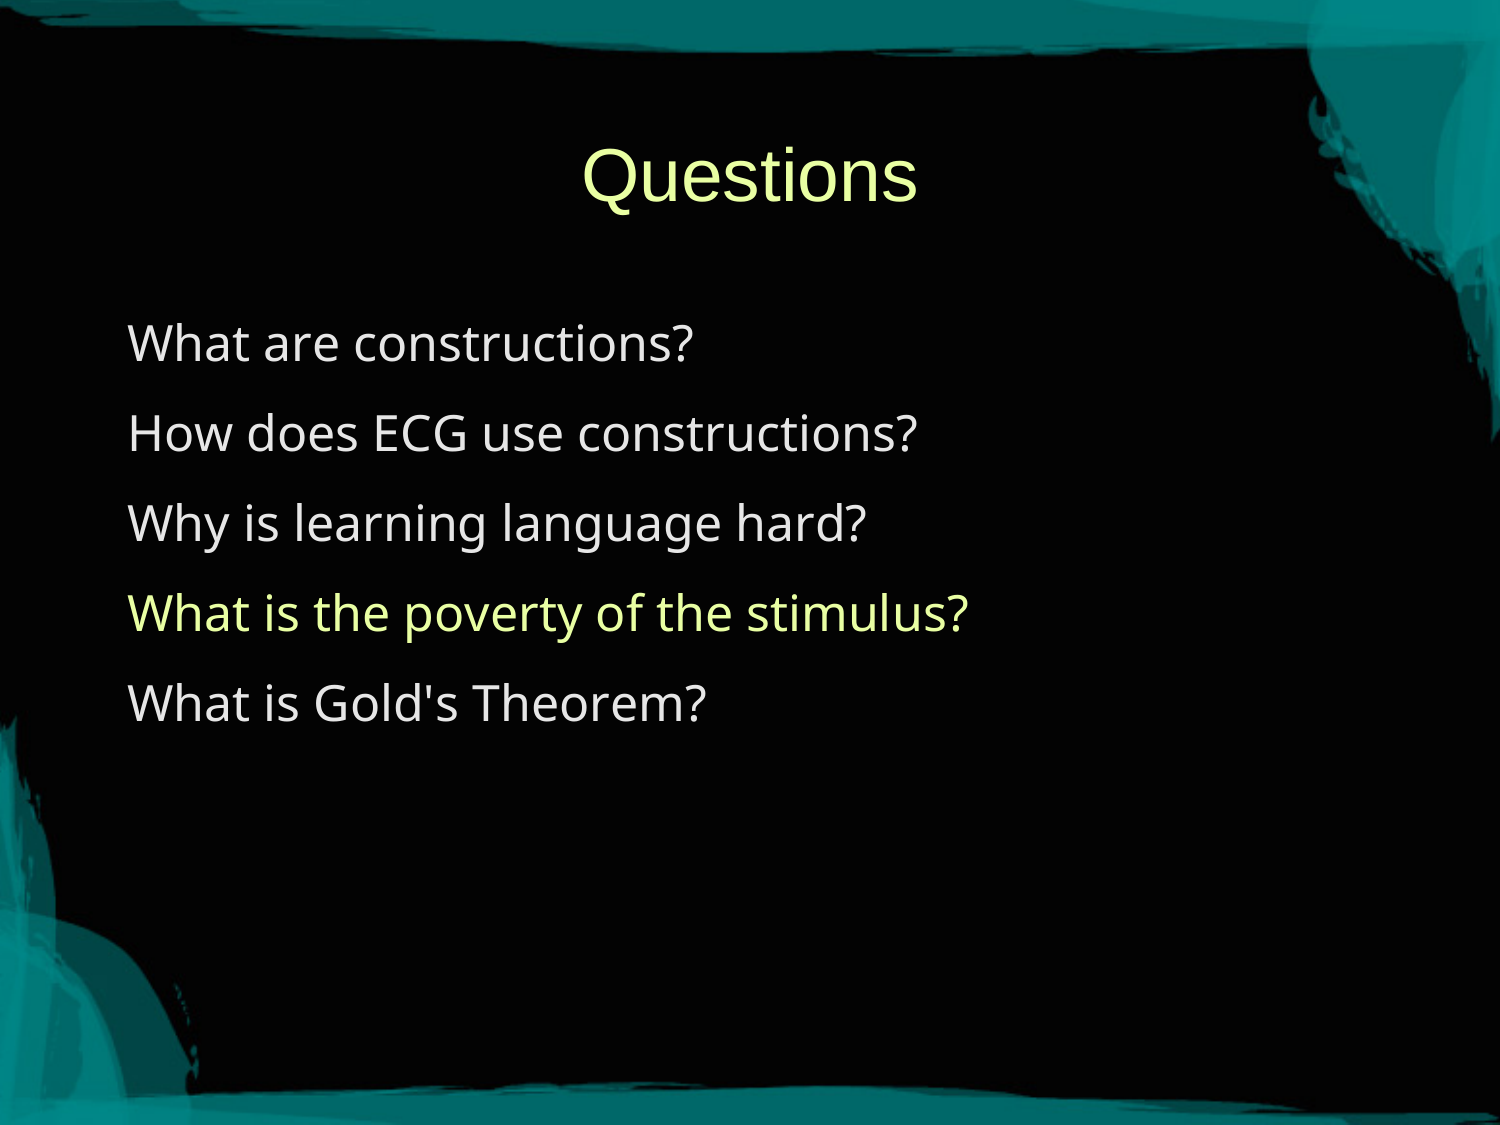

# Questions
What are constructions?
How does ECG use constructions?
Why is learning language hard?
What is the poverty of the stimulus?
What is Gold's Theorem?